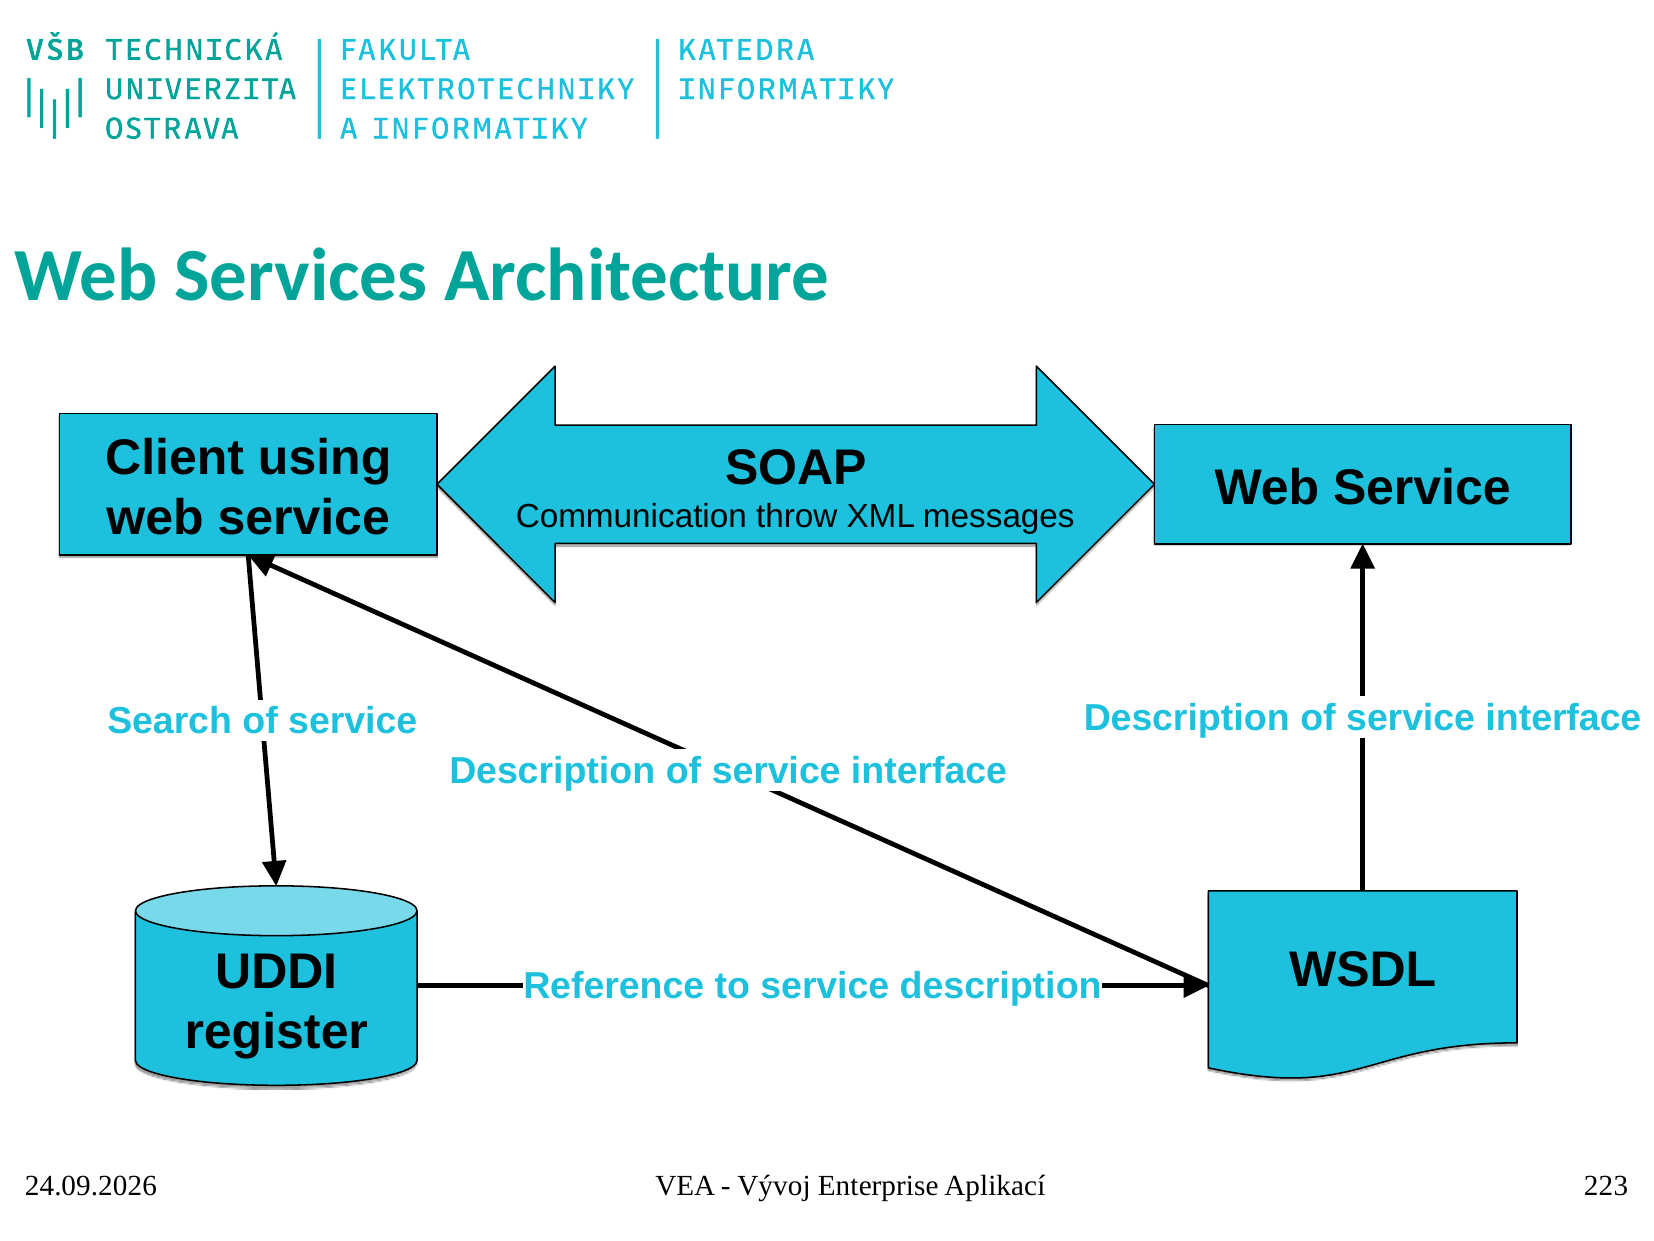

# Web Services Architecture
SOAP
Communication throw XML messages
Client using web service
Web Service
UDDI register
WSDL
VEA - Vývoj Enterprise Aplikací
223